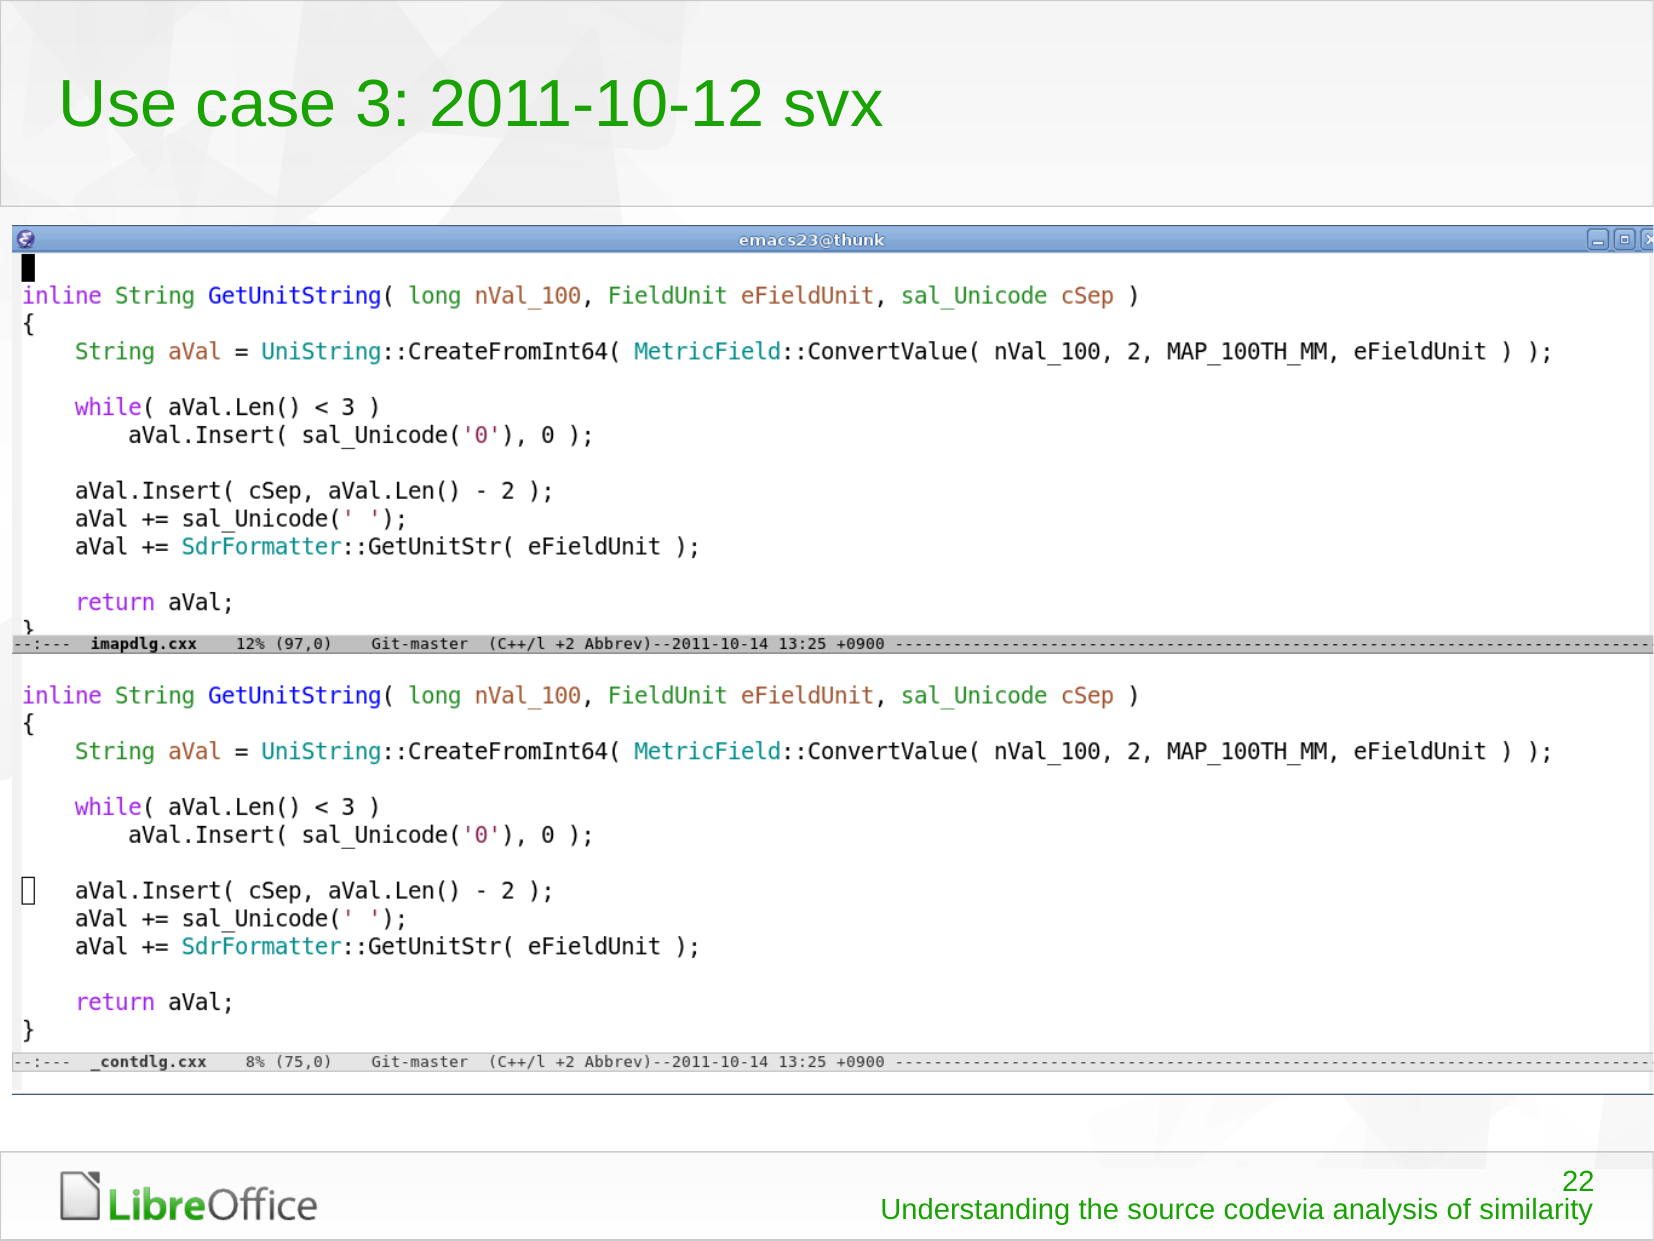

# Use case 3: 2011-10-12 svx
22
Understanding the source codevia analysis of similarity